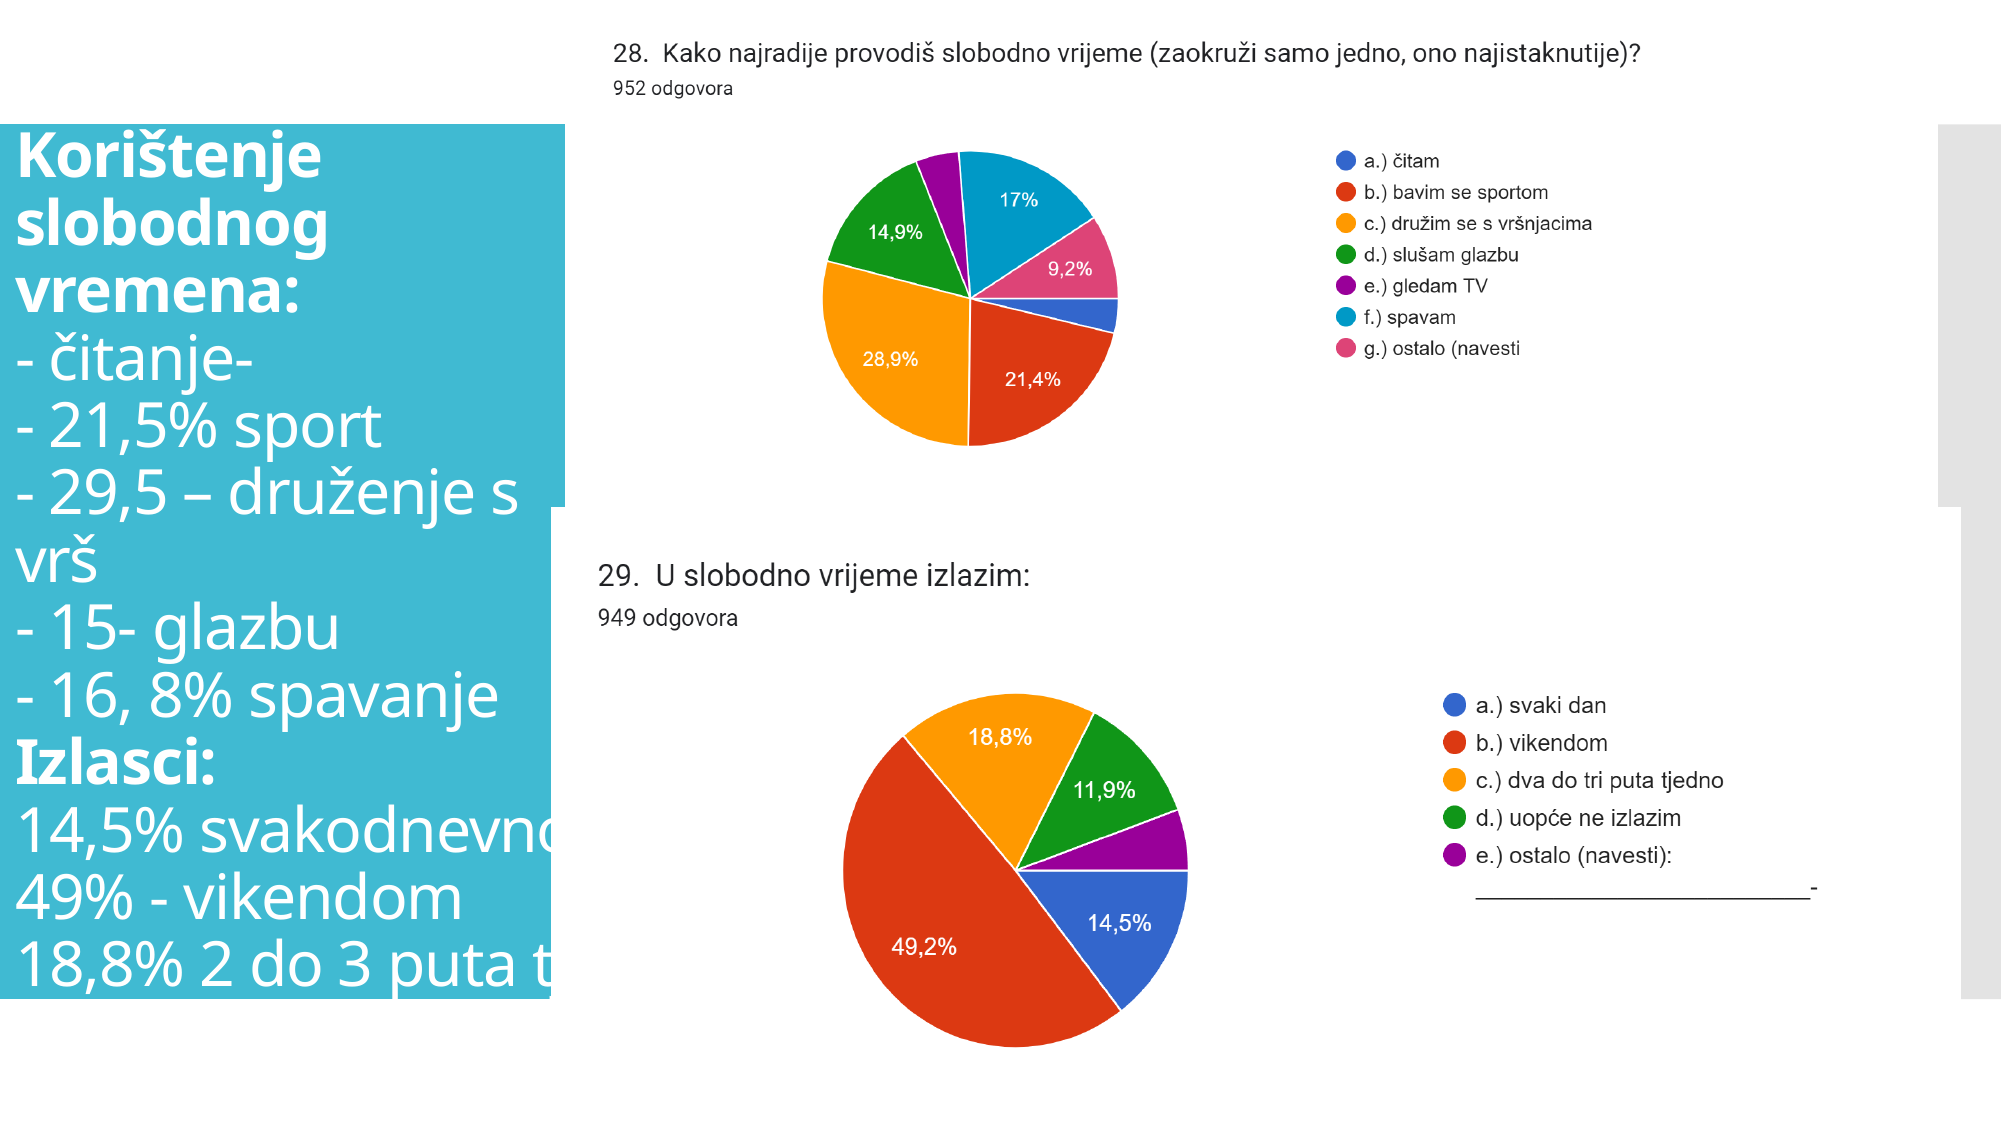

# Korištenje slobodnog vremena: - čitanje- - 21,5% sport - 29,5 – druženje s vrš - 15- glazbu - 16, 8% spavanje Izlasci: 14,5% svakodnevno 49% - vikendom 18,8% 2 do 3 puta tj. 12% ne izlazi